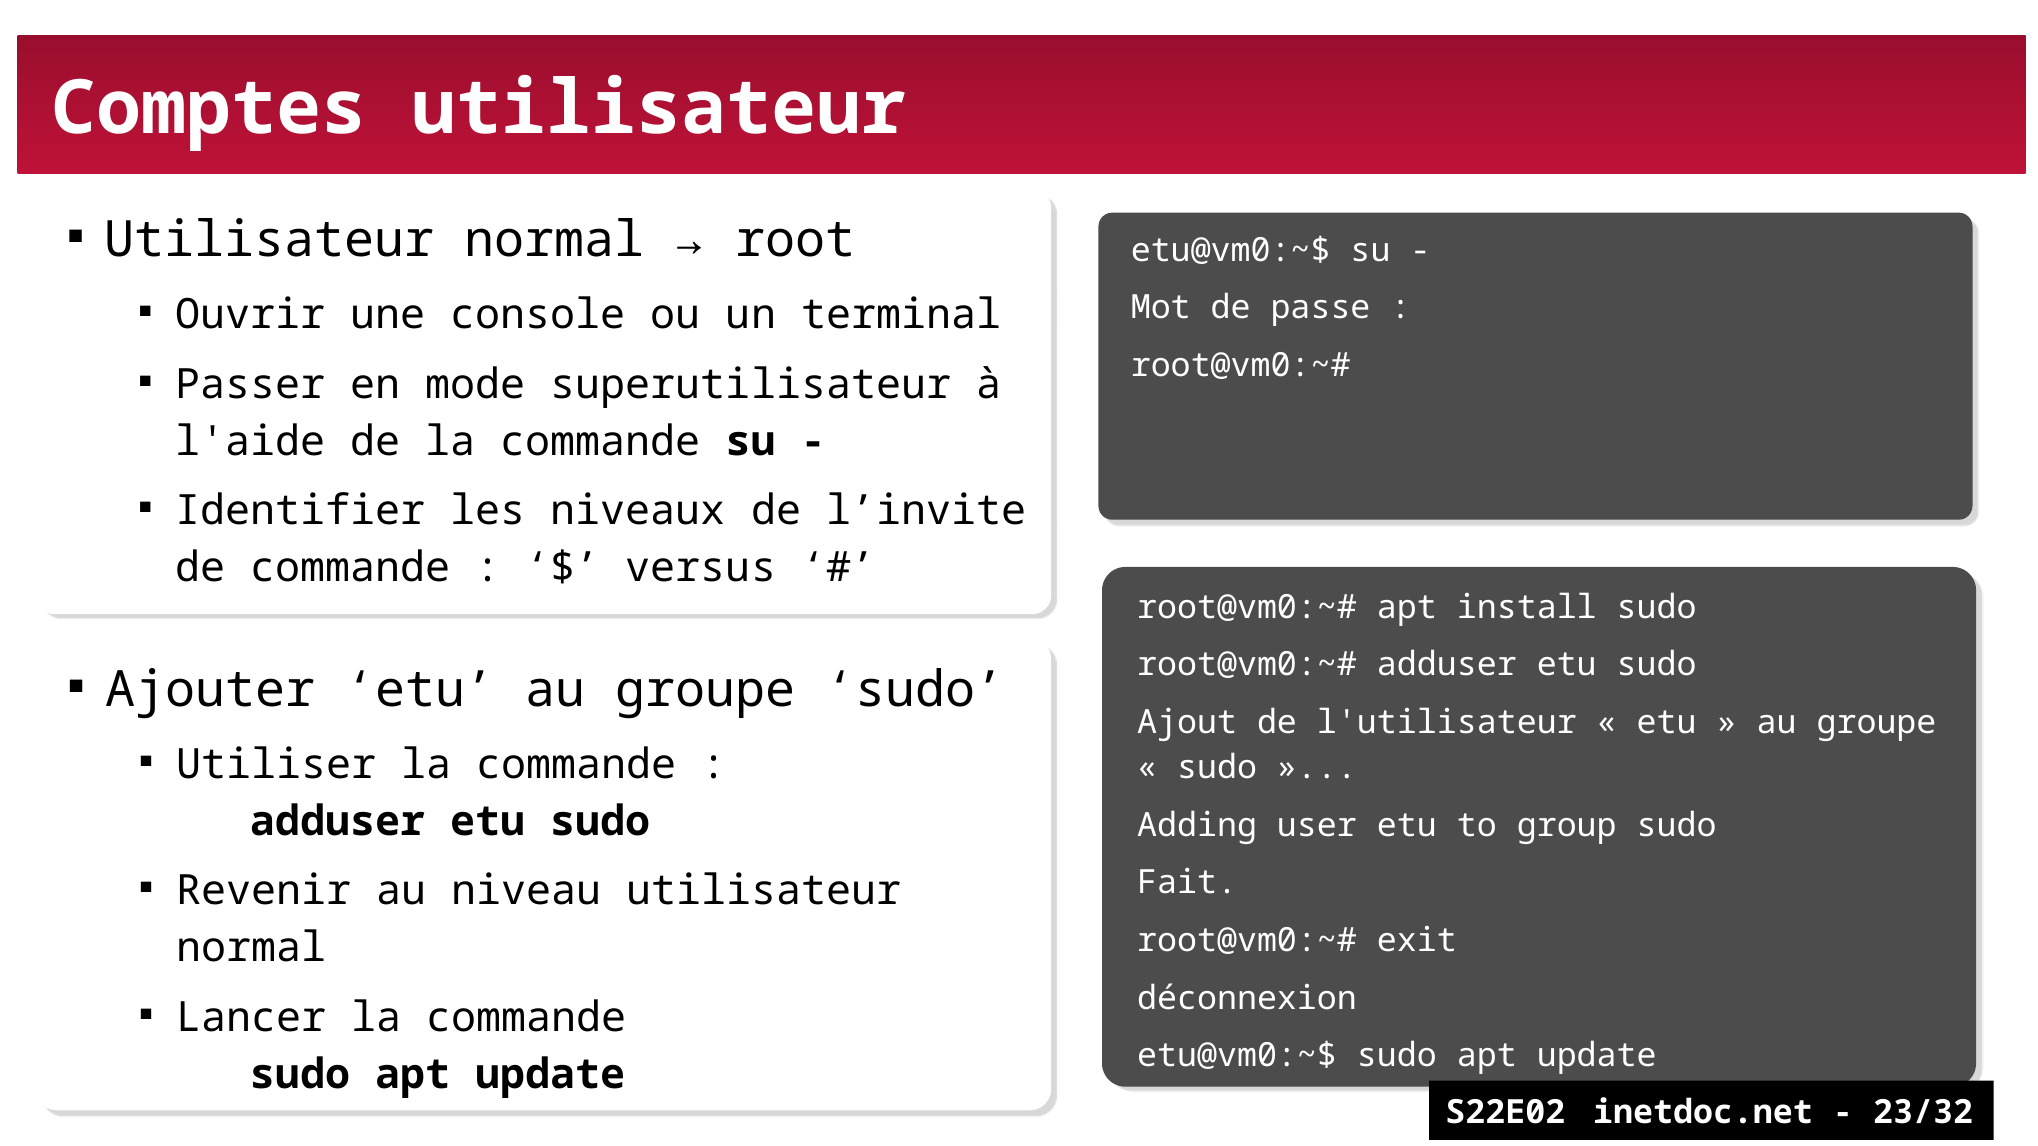

Comptes utilisateur
Utilisateur normal → root
Ouvrir une console ou un terminal
Passer en mode superutilisateur à l'aide de la commande su -
Identifier les niveaux de l’invite de commande : ‘$’ versus ‘#’
etu@vm0:~$ su -
Mot de passe :
root@vm0:~#
root@vm0:~# apt install sudo
root@vm0:~# adduser etu sudo
Ajout de l'utilisateur « etu » au groupe « sudo »...
Adding user etu to group sudo
Fait.
root@vm0:~# exit
déconnexion
etu@vm0:~$ sudo apt update
Ajouter ‘etu’ au groupe ‘sudo’
Utiliser la commande :
	adduser etu sudo
Revenir au niveau utilisateur normal
Lancer la commande
 	sudo apt update
S22E02	inetdoc.net - /32